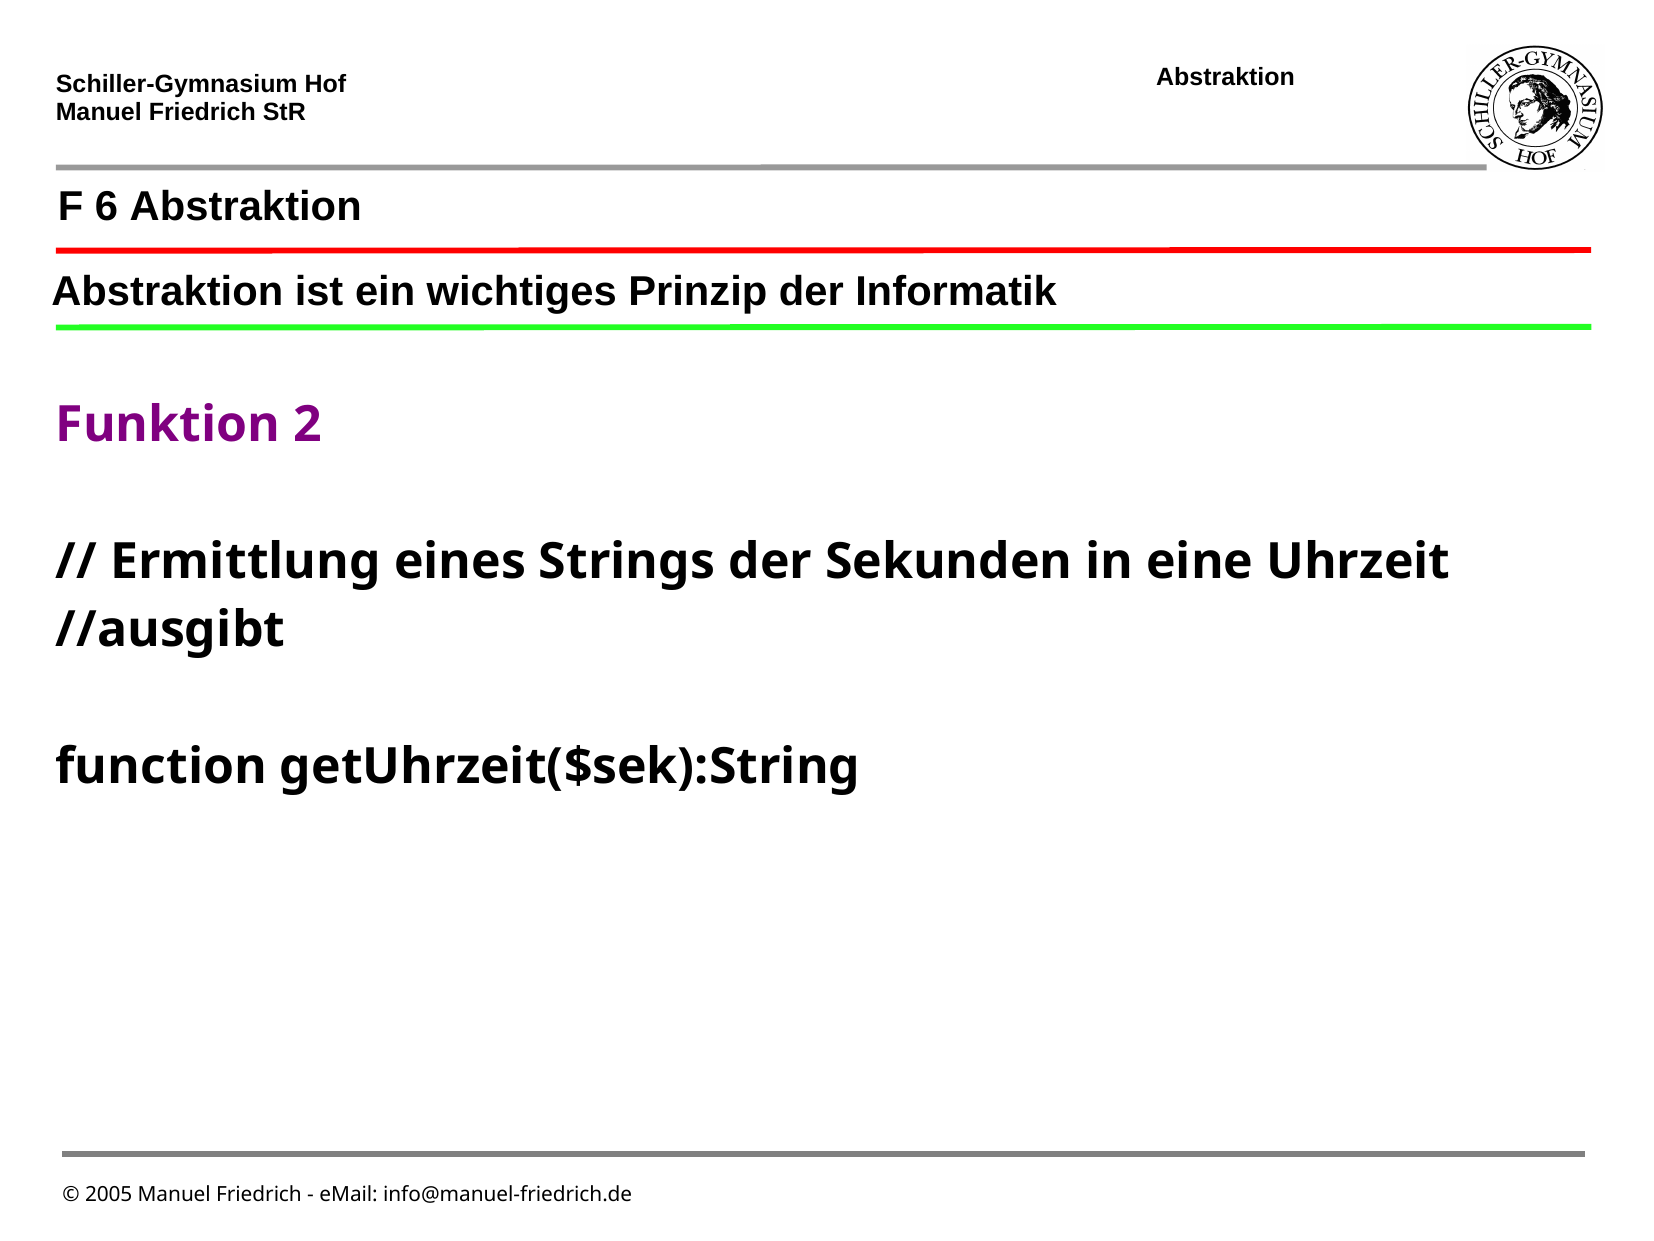

Abstraktion
Schiller-Gymnasium Hof
Manuel Friedrich StR
F 6 Abstraktion
Abstraktion ist ein wichtiges Prinzip der Informatik
Funktion 2
// Ermittlung eines Strings der Sekunden in eine Uhrzeit
//ausgibt
function getUhrzeit($sek):String
© 2005 Manuel Friedrich - eMail: info@manuel-friedrich.de